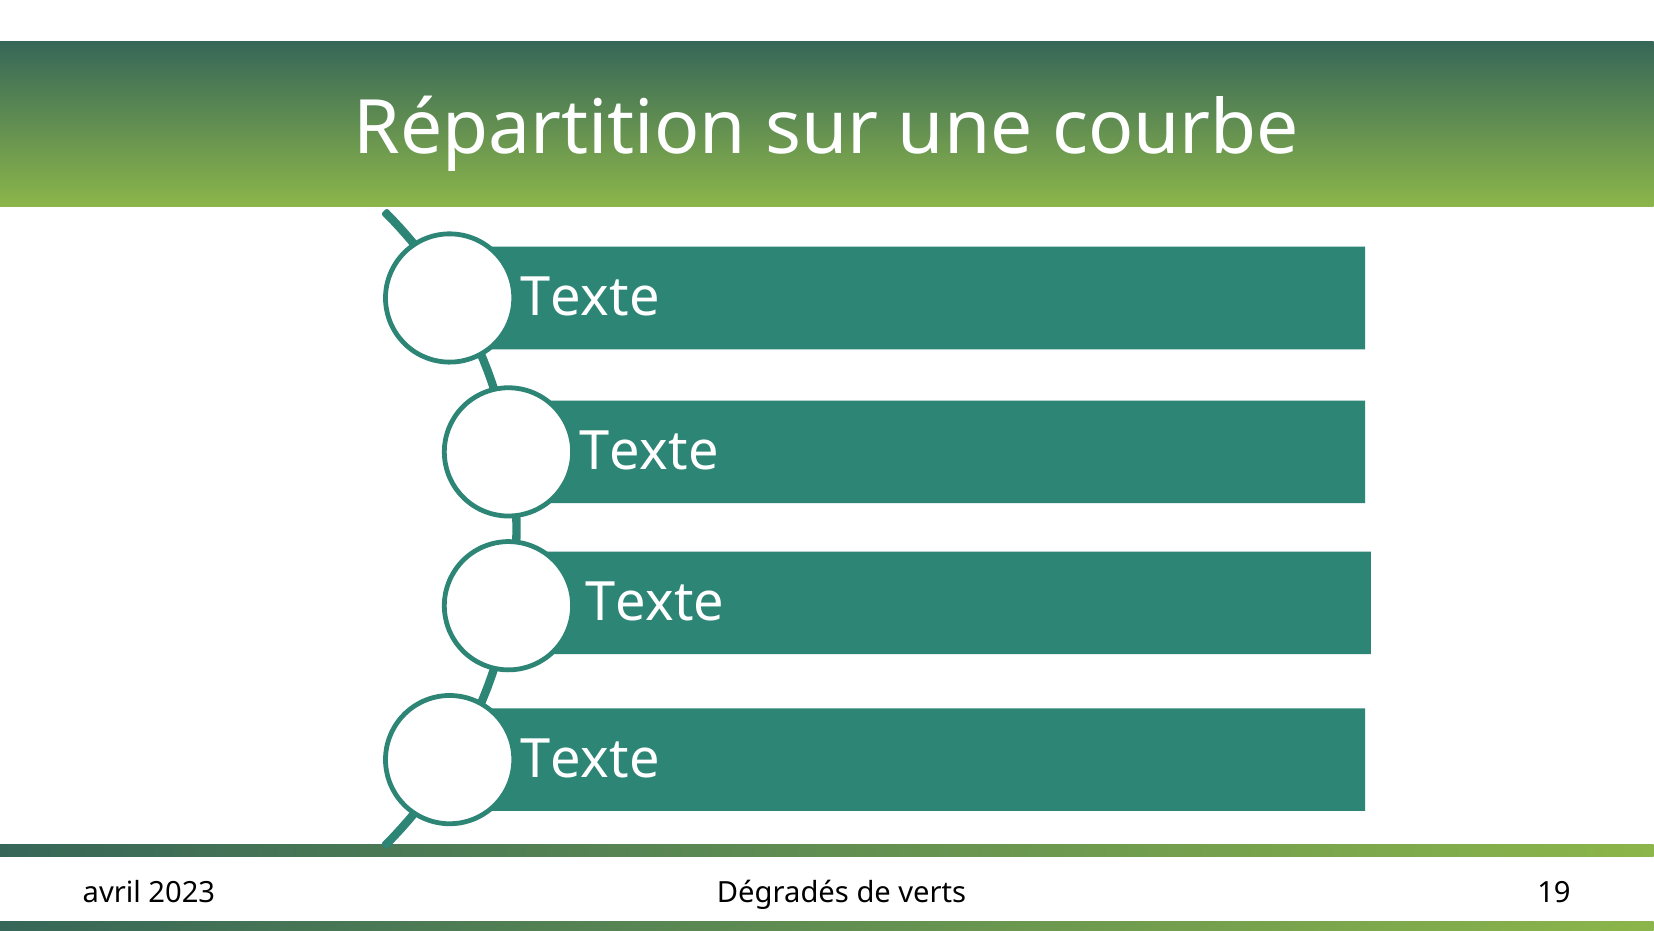

# Répartition sur une courbe
Texte
Texte
Texte
Texte
avril 2023
Dégradés de verts
19